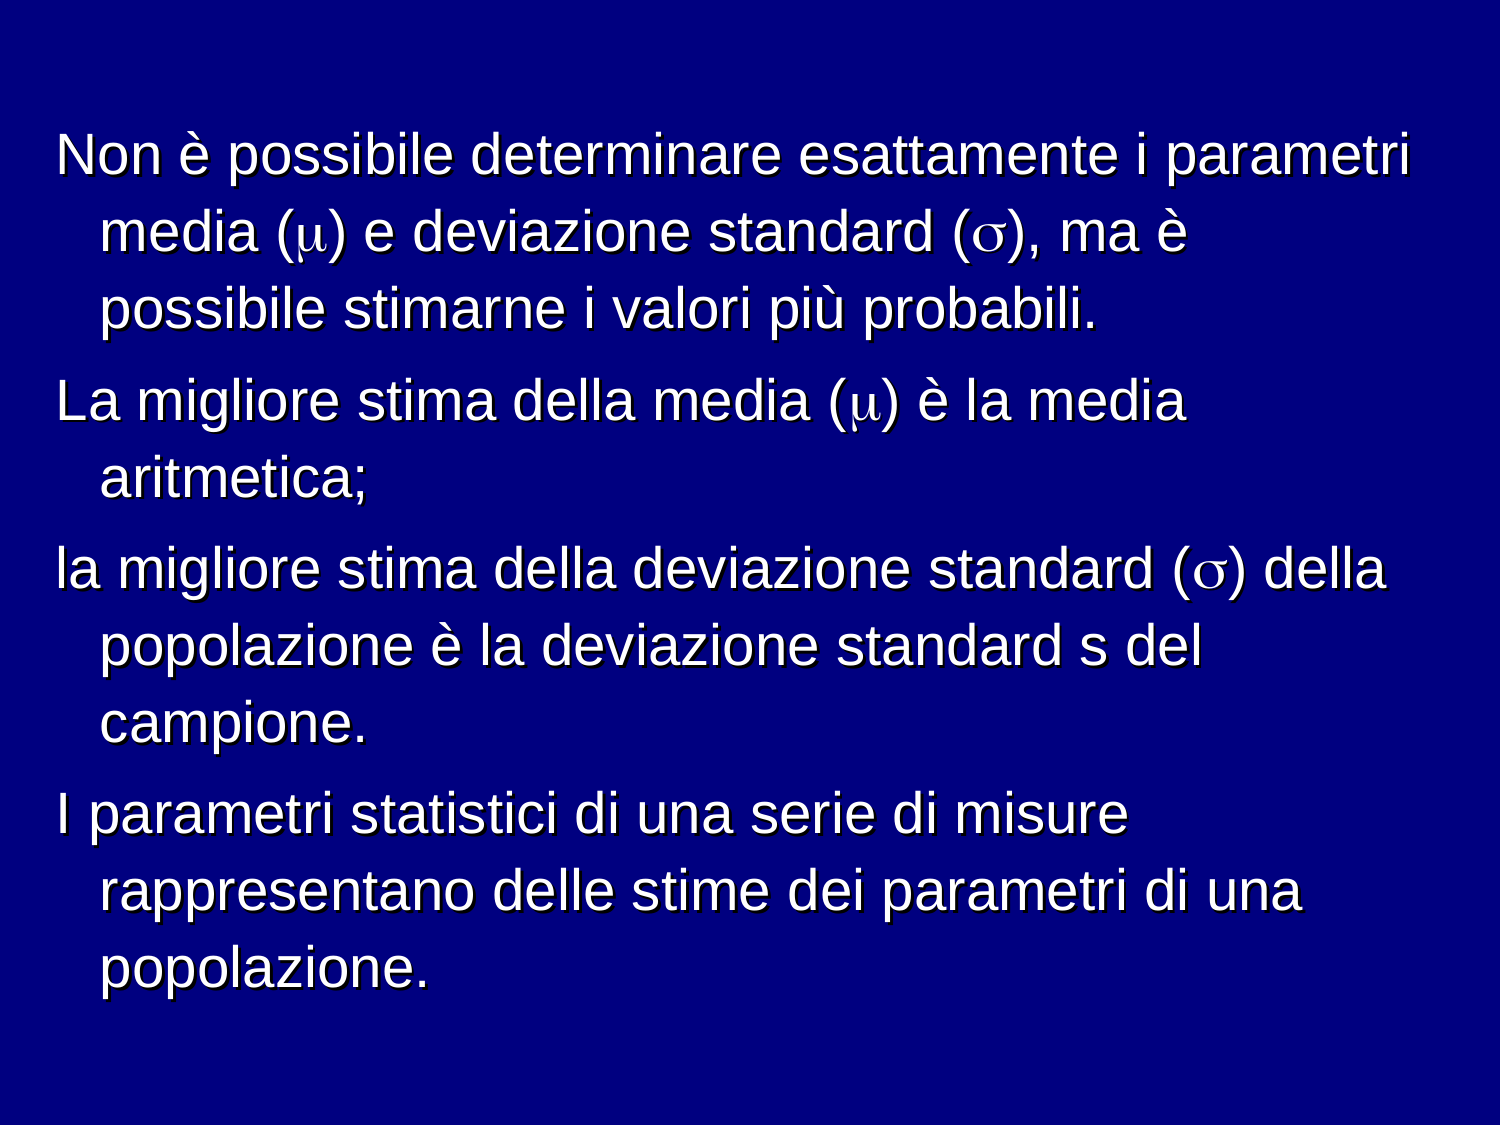

Non è possibile determinare esattamente i parametri media () e deviazione standard (), ma è possibile stimarne i valori più probabili.
La migliore stima della media () è la media aritmetica;
la migliore stima della deviazione standard () della popolazione è la deviazione standard s del campione.
I parametri statistici di una serie di misure rappresentano delle stime dei parametri di una popolazione.